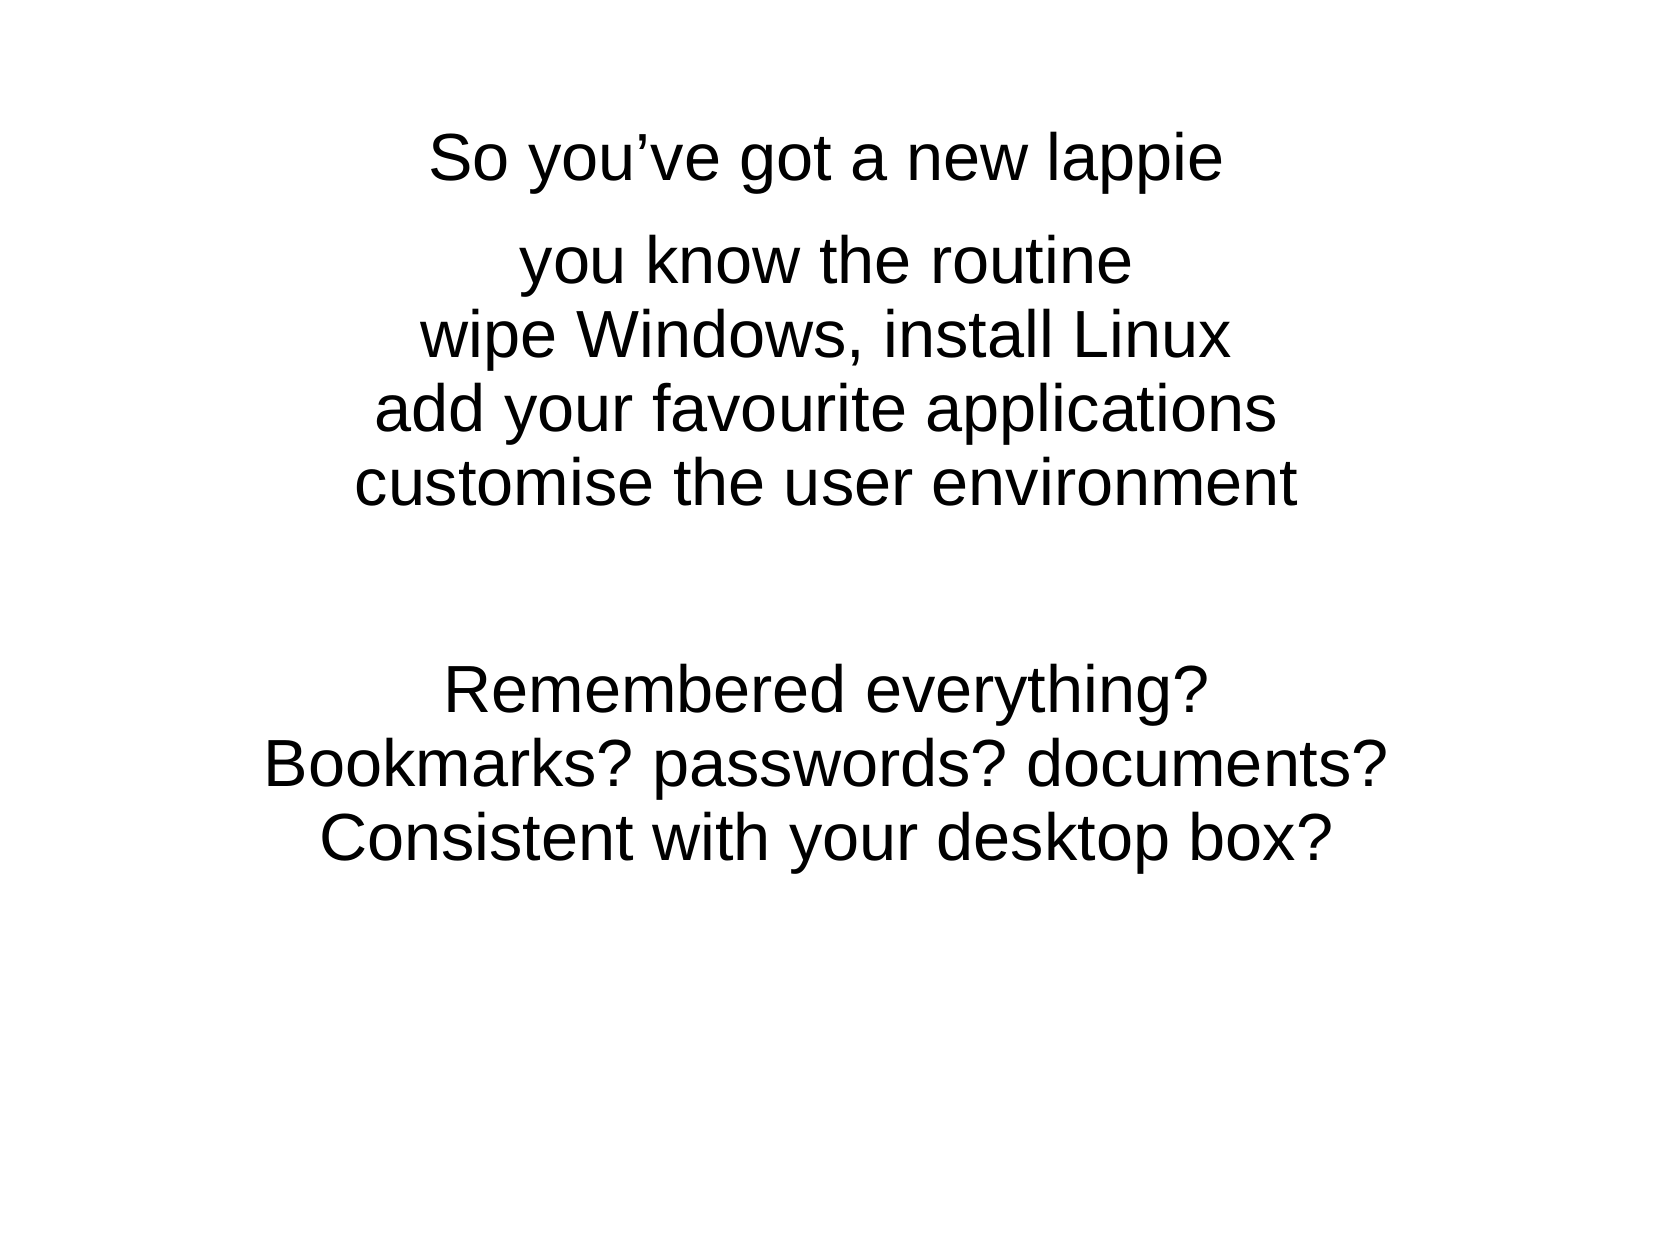

# So you’ve got a new lappie
you know the routine
wipe Windows, install Linux
add your favourite applications
customise the user environment
Remembered everything?
Bookmarks? passwords? documents?
Consistent with your desktop box?